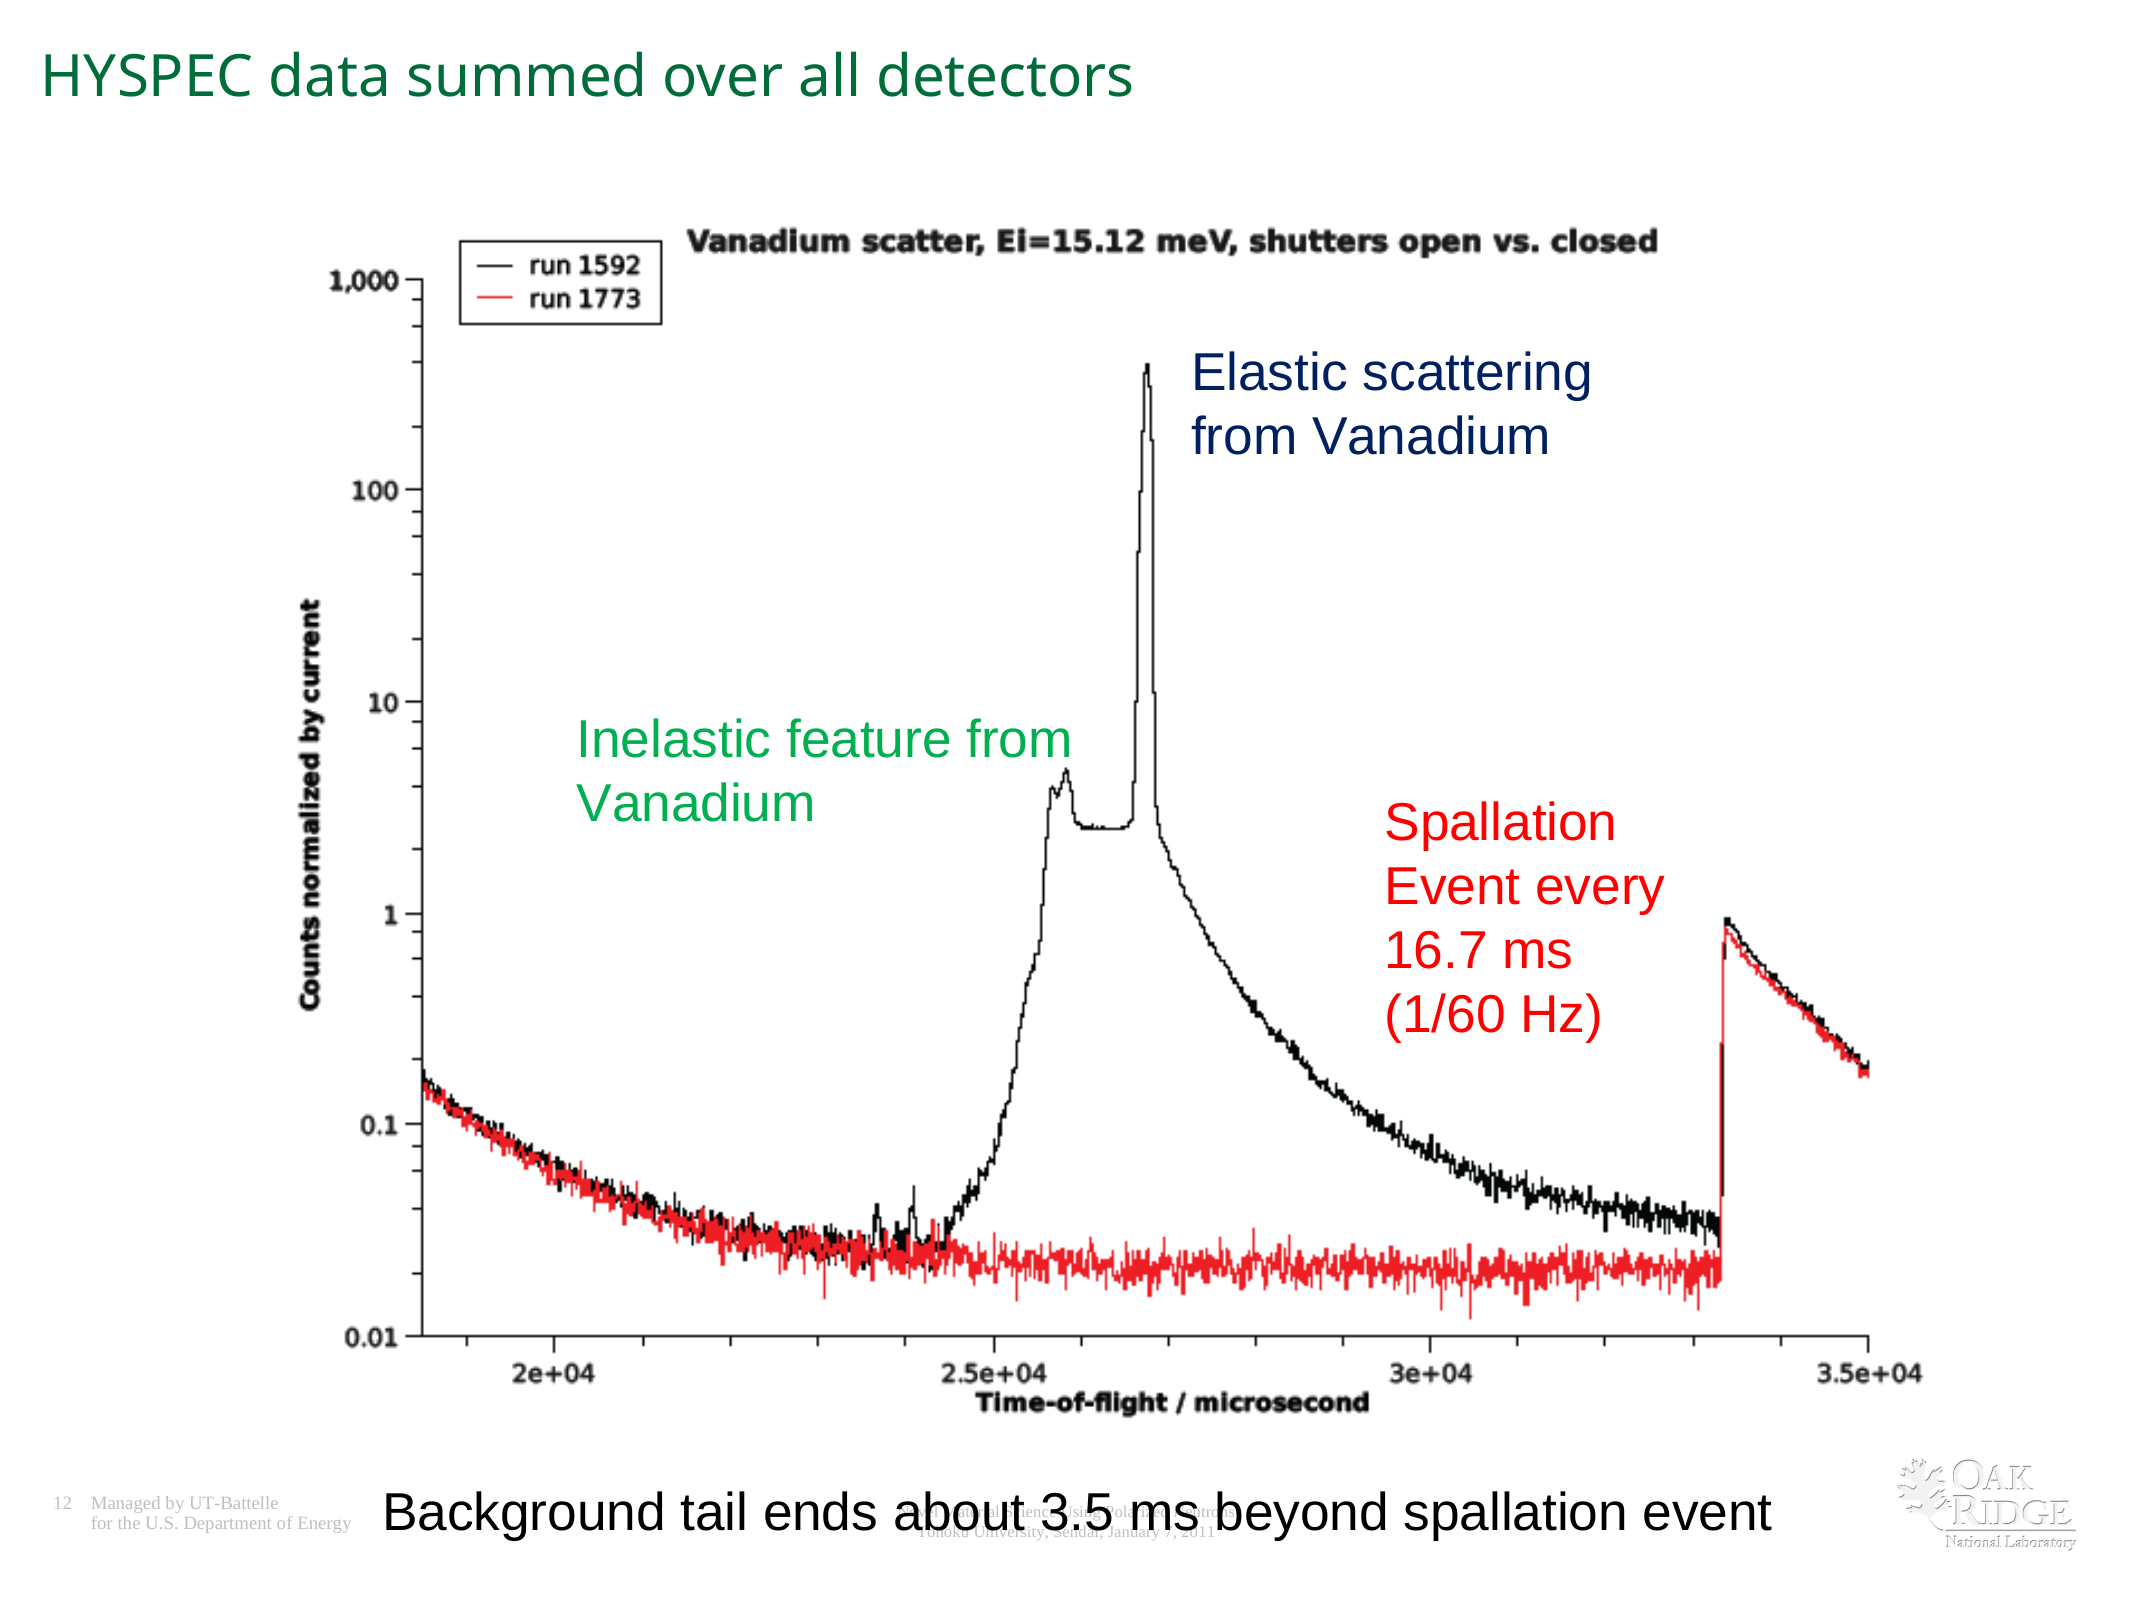

# HYSPEC data summed over all detectors
Elastic scattering
from Vanadium
Inelastic feature from
Vanadium
Spallation
Event every
16.7 ms
(1/60 Hz)
Background tail ends about 3.5 ms beyond spallation event